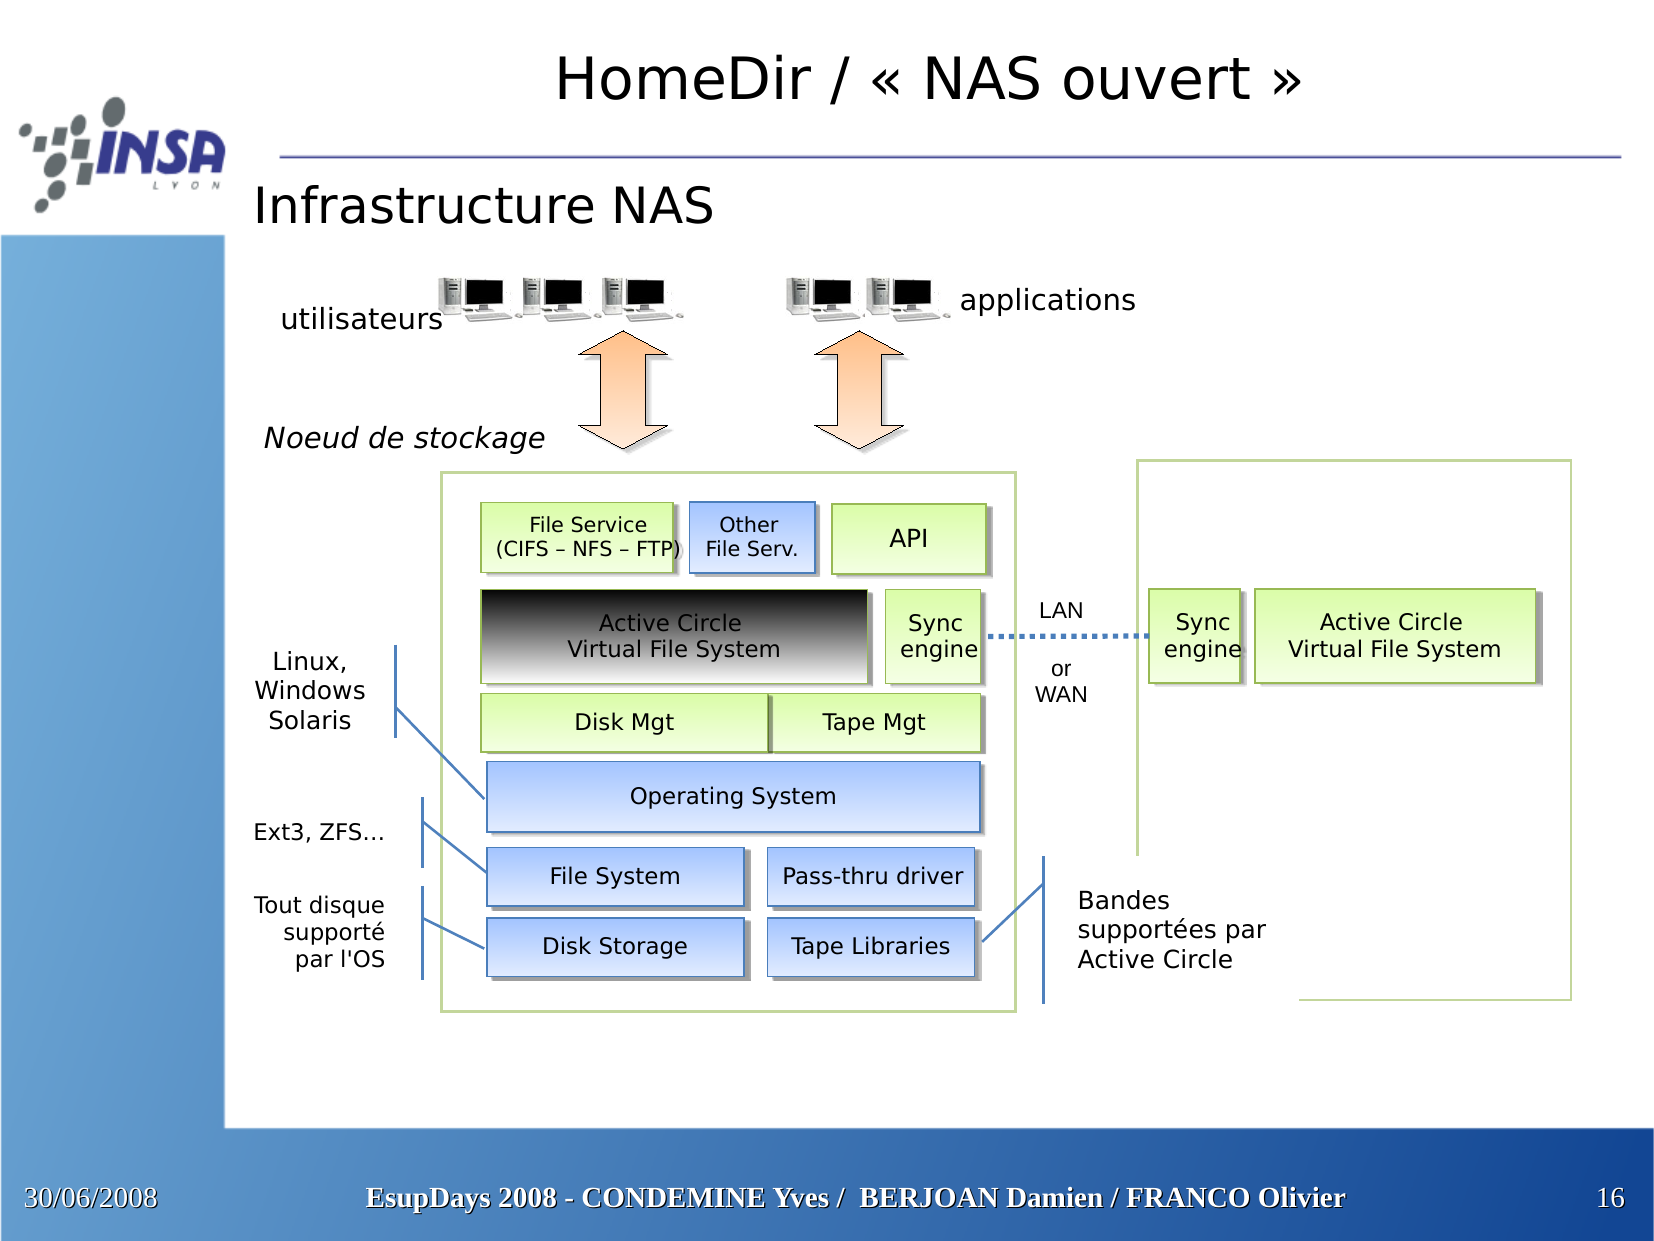

# HomeDir / « NAS ouvert »
Infrastructure NAS
applications
utilisateurs
Noeud de stockage
Other
File Serv.
File Service
(CIFS – NFS – FTP)
API
Sync
engine
Active Circle
Virtual File System
Active Circle
Virtual File System
Sync
engine
LAN
Linux, Windows
Solaris
or WAN
Disk Mgt
Tape Mgt
Operating System
Ext3, ZFS…
File System
Pass-thru driver
Bandes supportées par Active Circle
Tout disque
supporté par l'OS
Disk Storage
Tape Libraries
30/06/2008
EsupDays 2008 - CONDEMINE Yves / BERJOAN Damien / FRANCO Olivier
16